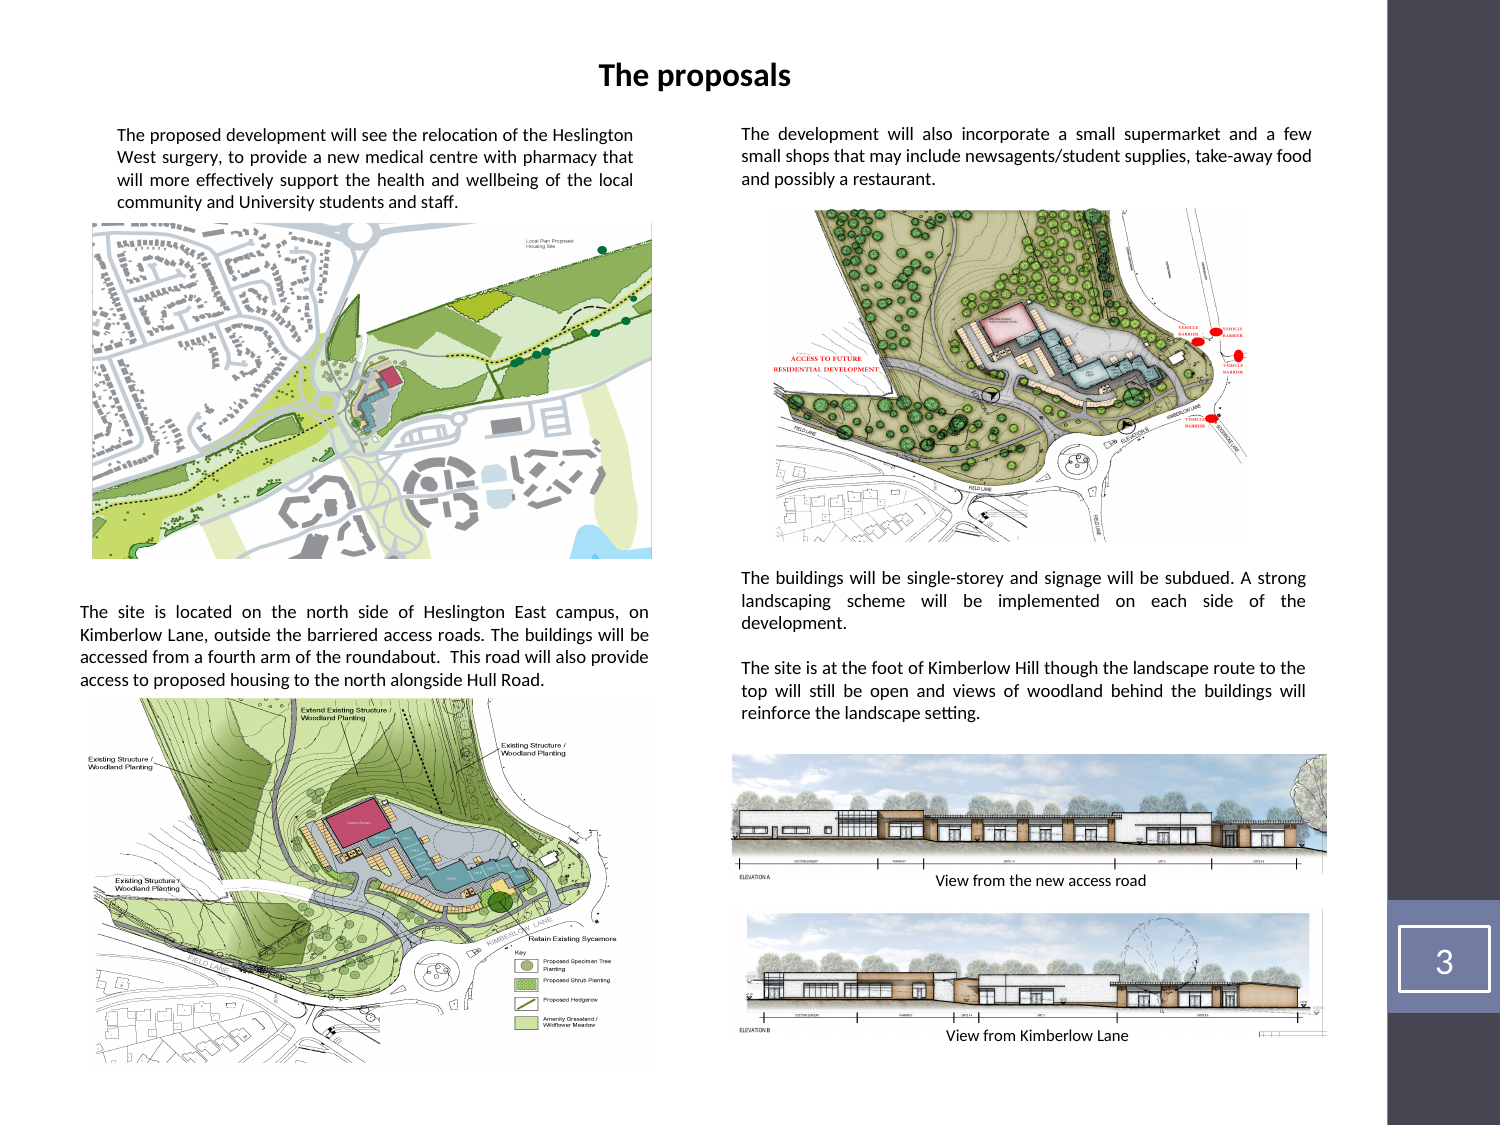

# The proposals
The development will also incorporate a small supermarket and a few small shops that may include newsagents/student supplies, take-away food and possibly a restaurant.
The proposed development will see the relocation of the Heslington West surgery, to provide a new medical centre with pharmacy that will more effectively support the health and wellbeing of the local community and University students and staff.
The buildings will be single-storey and signage will be subdued. A strong landscaping scheme will be implemented on each side of the development.
The site is at the foot of Kimberlow Hill though the landscape route to the top will still be open and views of woodland behind the buildings will reinforce the landscape setting.
The site is located on the north side of Heslington East campus, on Kimberlow Lane, outside the barriered access roads. The buildings will be accessed from a fourth arm of the roundabout. This road will also provide access to proposed housing to the north alongside Hull Road.
View from the new access road
View from Kimberlow Lane